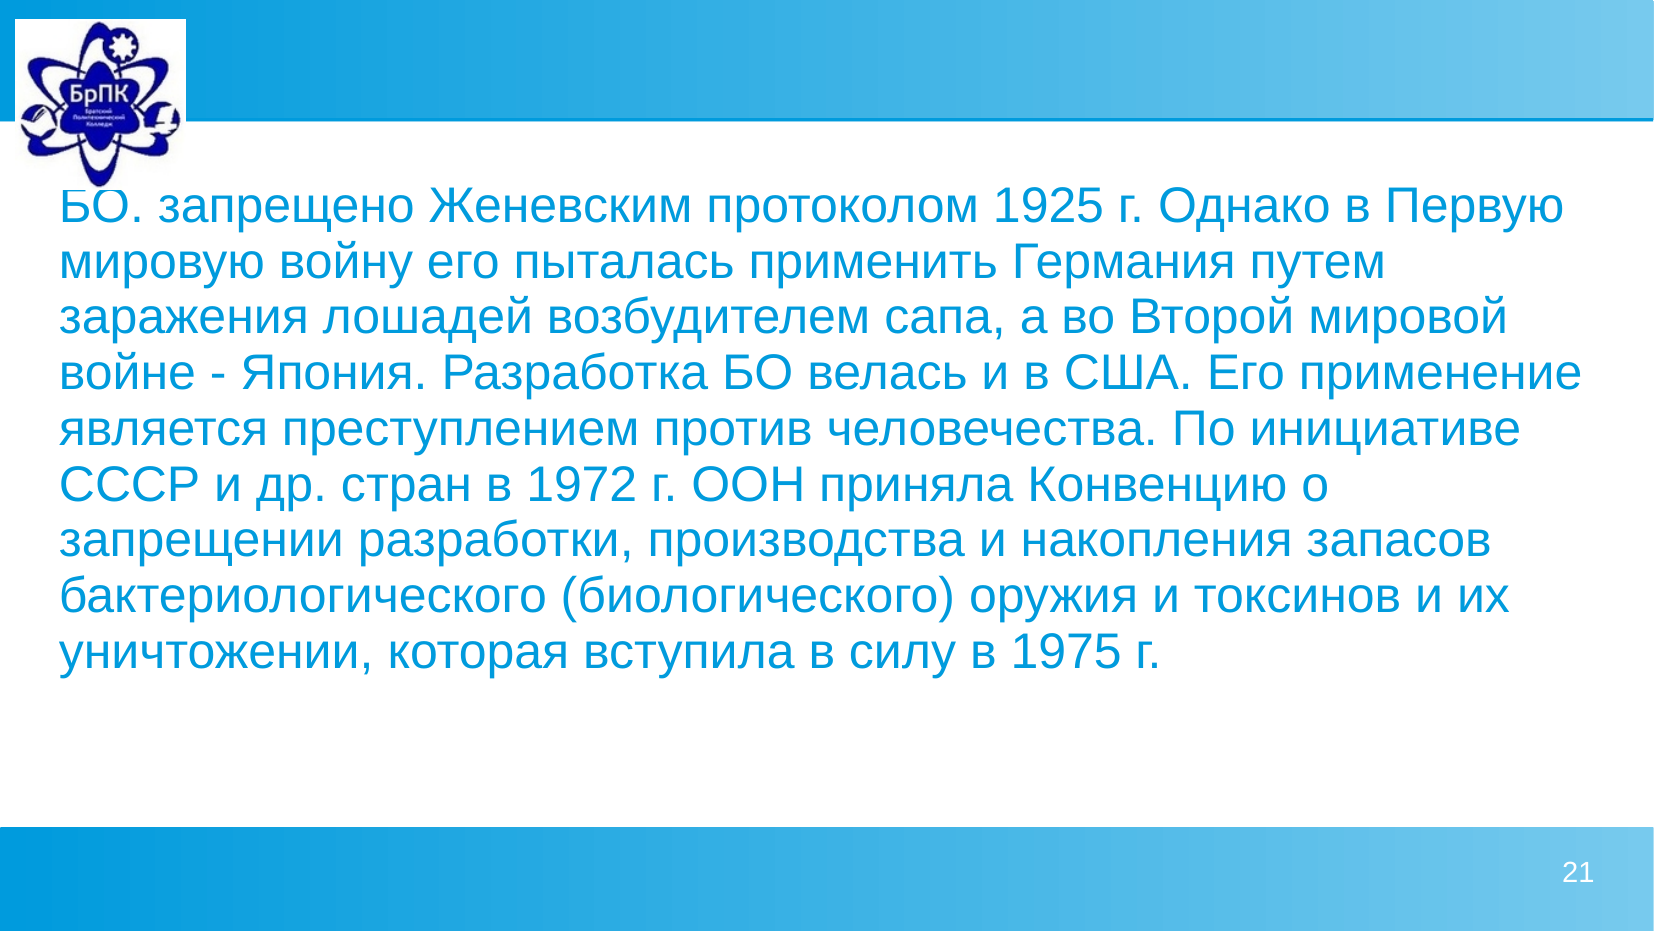

# БО. запрещено Женевским протоколом 1925 г. Однако в Первую мировую войну его пыталась применить Германия путем заражения лошадей возбудителем сапа, а во Второй мировой войне - Япония. Разработка БО велась и в США. Его применение является преступлением против человечества. По инициативе СССР и др. стран в 1972 г. ООН приняла Конвенцию о запрещении разработки, производства и накопления запасов бактериологического (биологического) оружия и токсинов и их уничтожении, которая вступила в силу в 1975 г.
21